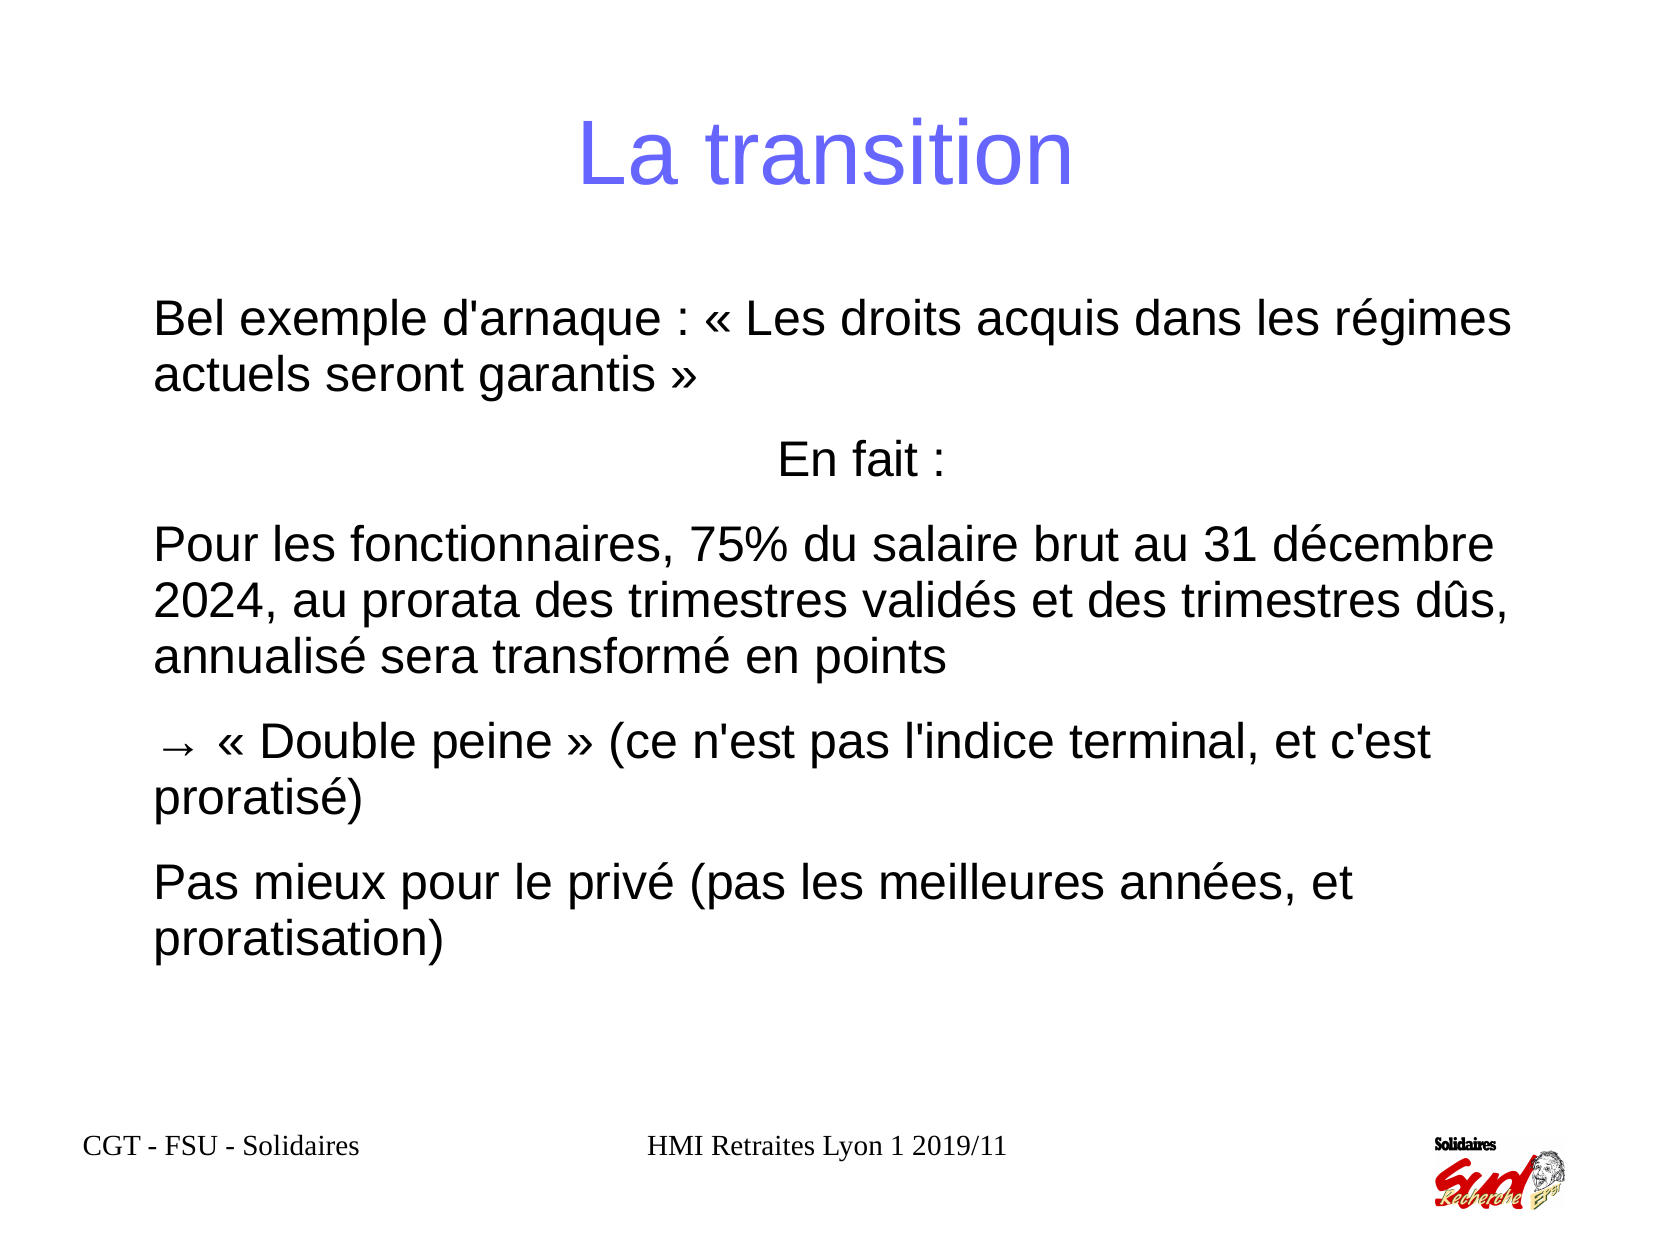

# La transition
Bel exemple d'arnaque : « Les droits acquis dans les régimes actuels seront garantis »
En fait :
Pour les fonctionnaires, 75% du salaire brut au 31 décembre 2024, au prorata des trimestres validés et des trimestres dûs, annualisé sera transformé en points
→ « Double peine » (ce n'est pas l'indice terminal, et c'est proratisé)
Pas mieux pour le privé (pas les meilleures années, et proratisation)
CGT - FSU - Solidaires
HMI Retraites Lyon 1 2019/11